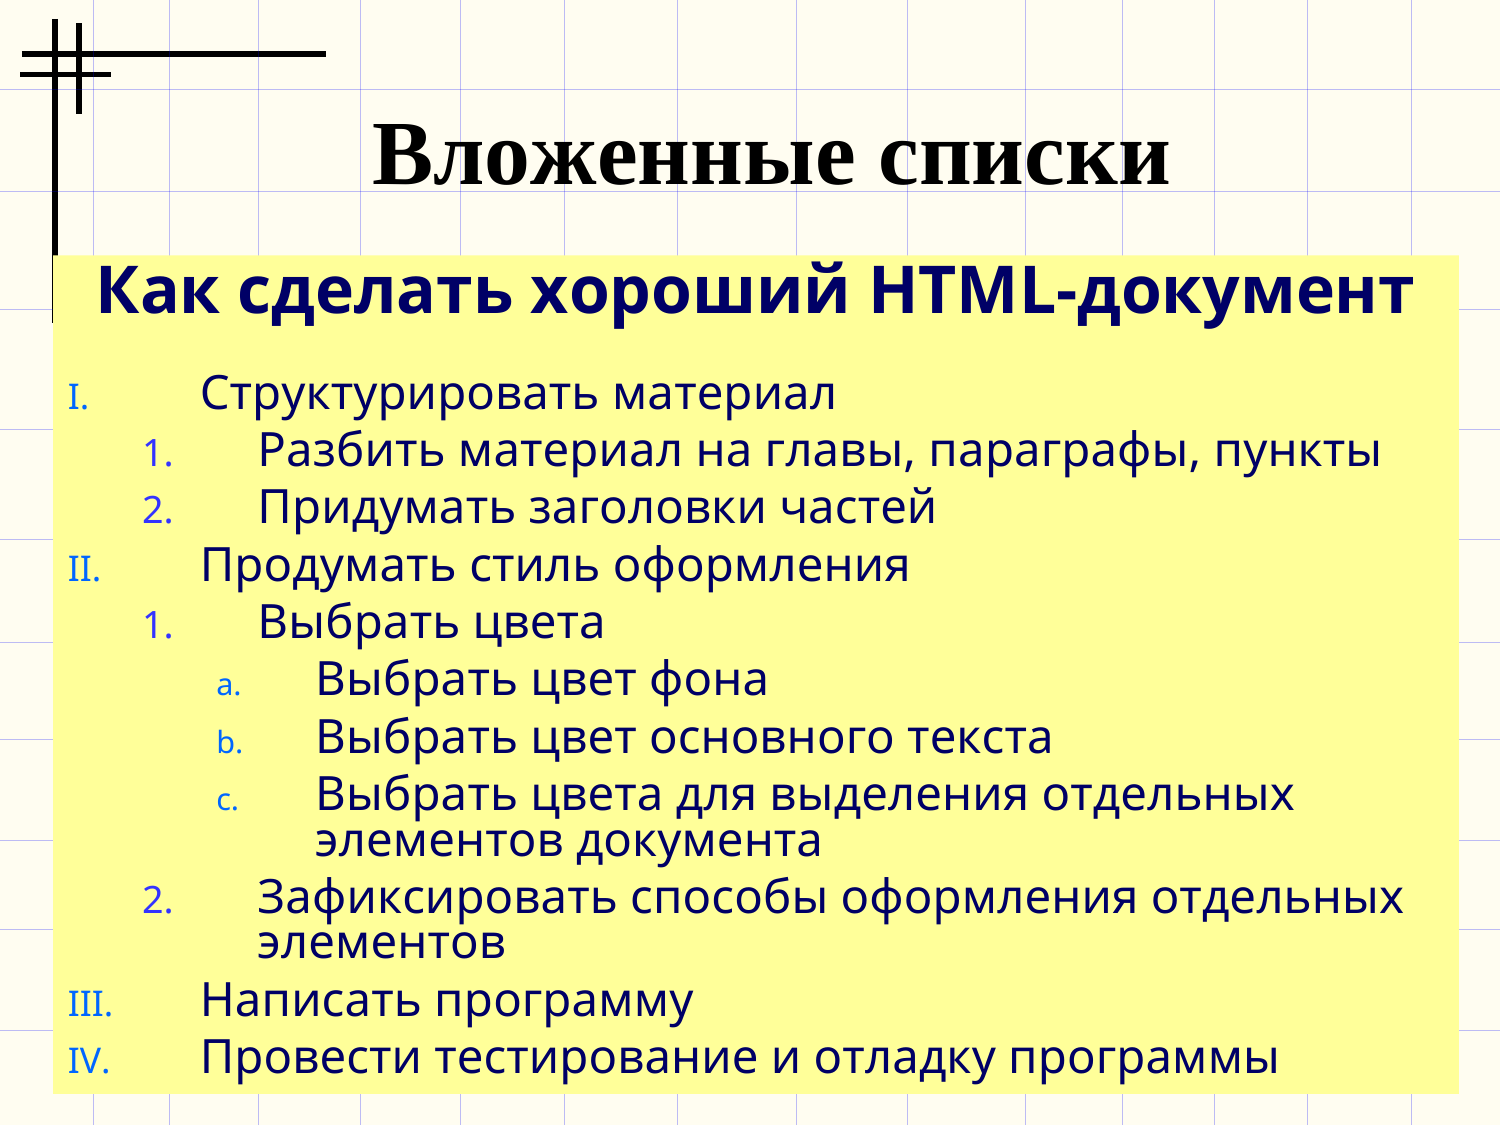

# Вложенные списки
Как сделать хороший HTML-документ
Структурировать материал
Разбить материал на главы, параграфы, пункты
Придумать заголовки частей
Продумать стиль оформления
Выбрать цвета
Выбрать цвет фона
Выбрать цвет основного текста
Выбрать цвета для выделения отдельных элементов документа
Зафиксировать способы оформления отдельных элементов
Написать программу
Провести тестирование и отладку программы